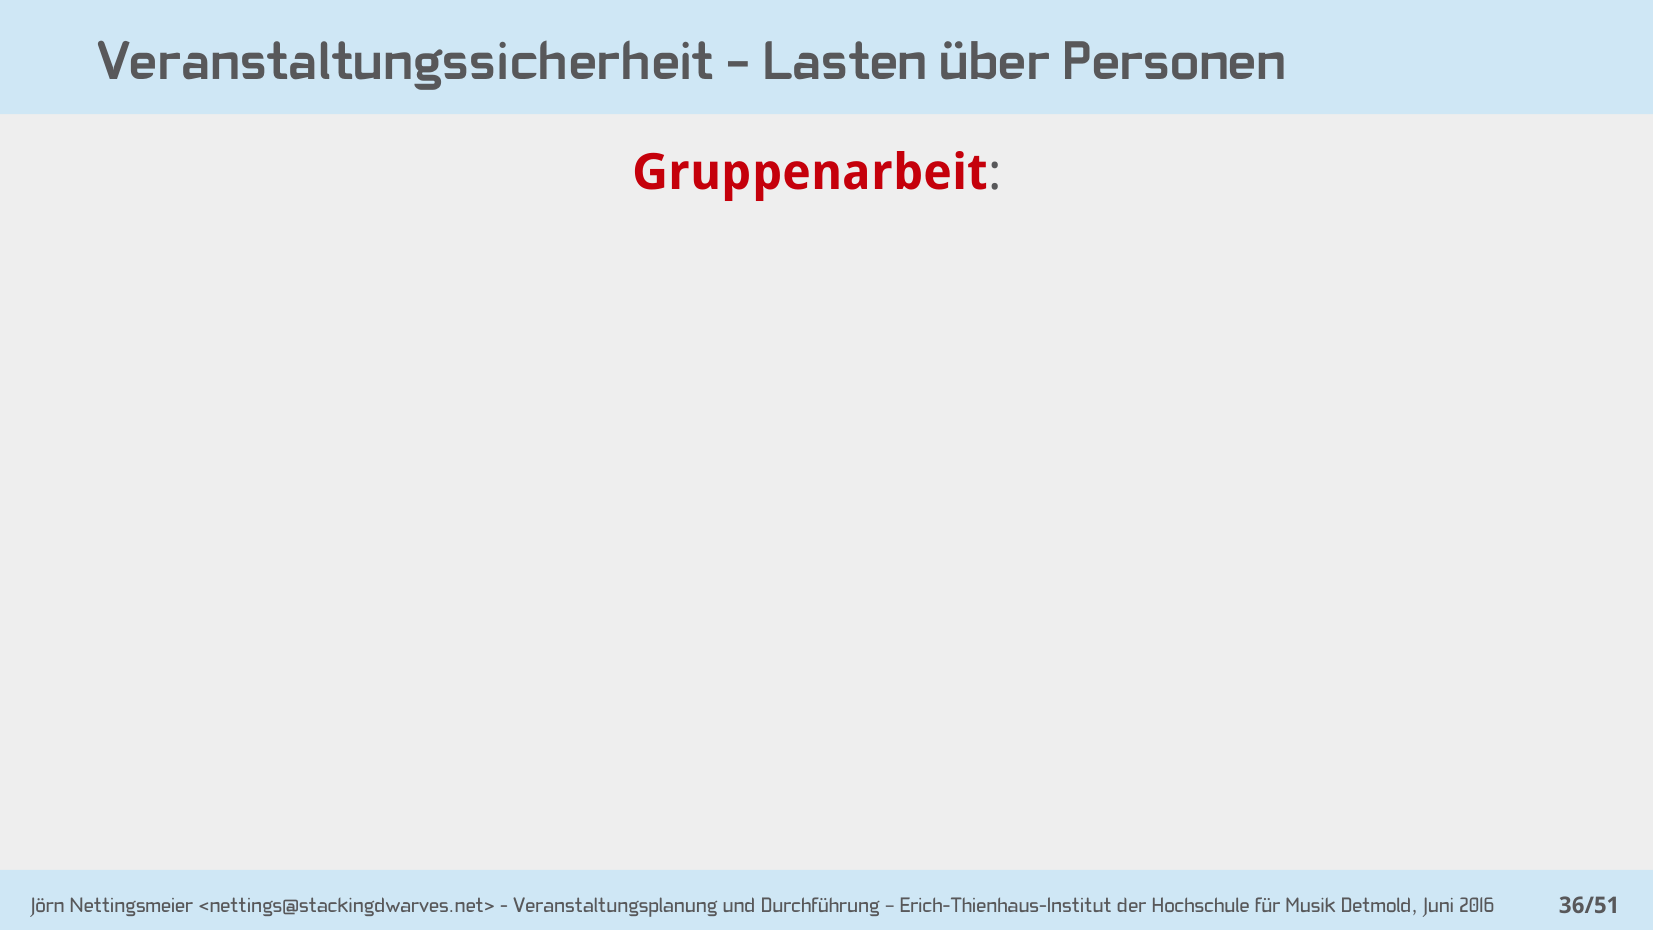

# Veranstaltungssicherheit – Lasten über Personen
Gruppenarbeit: